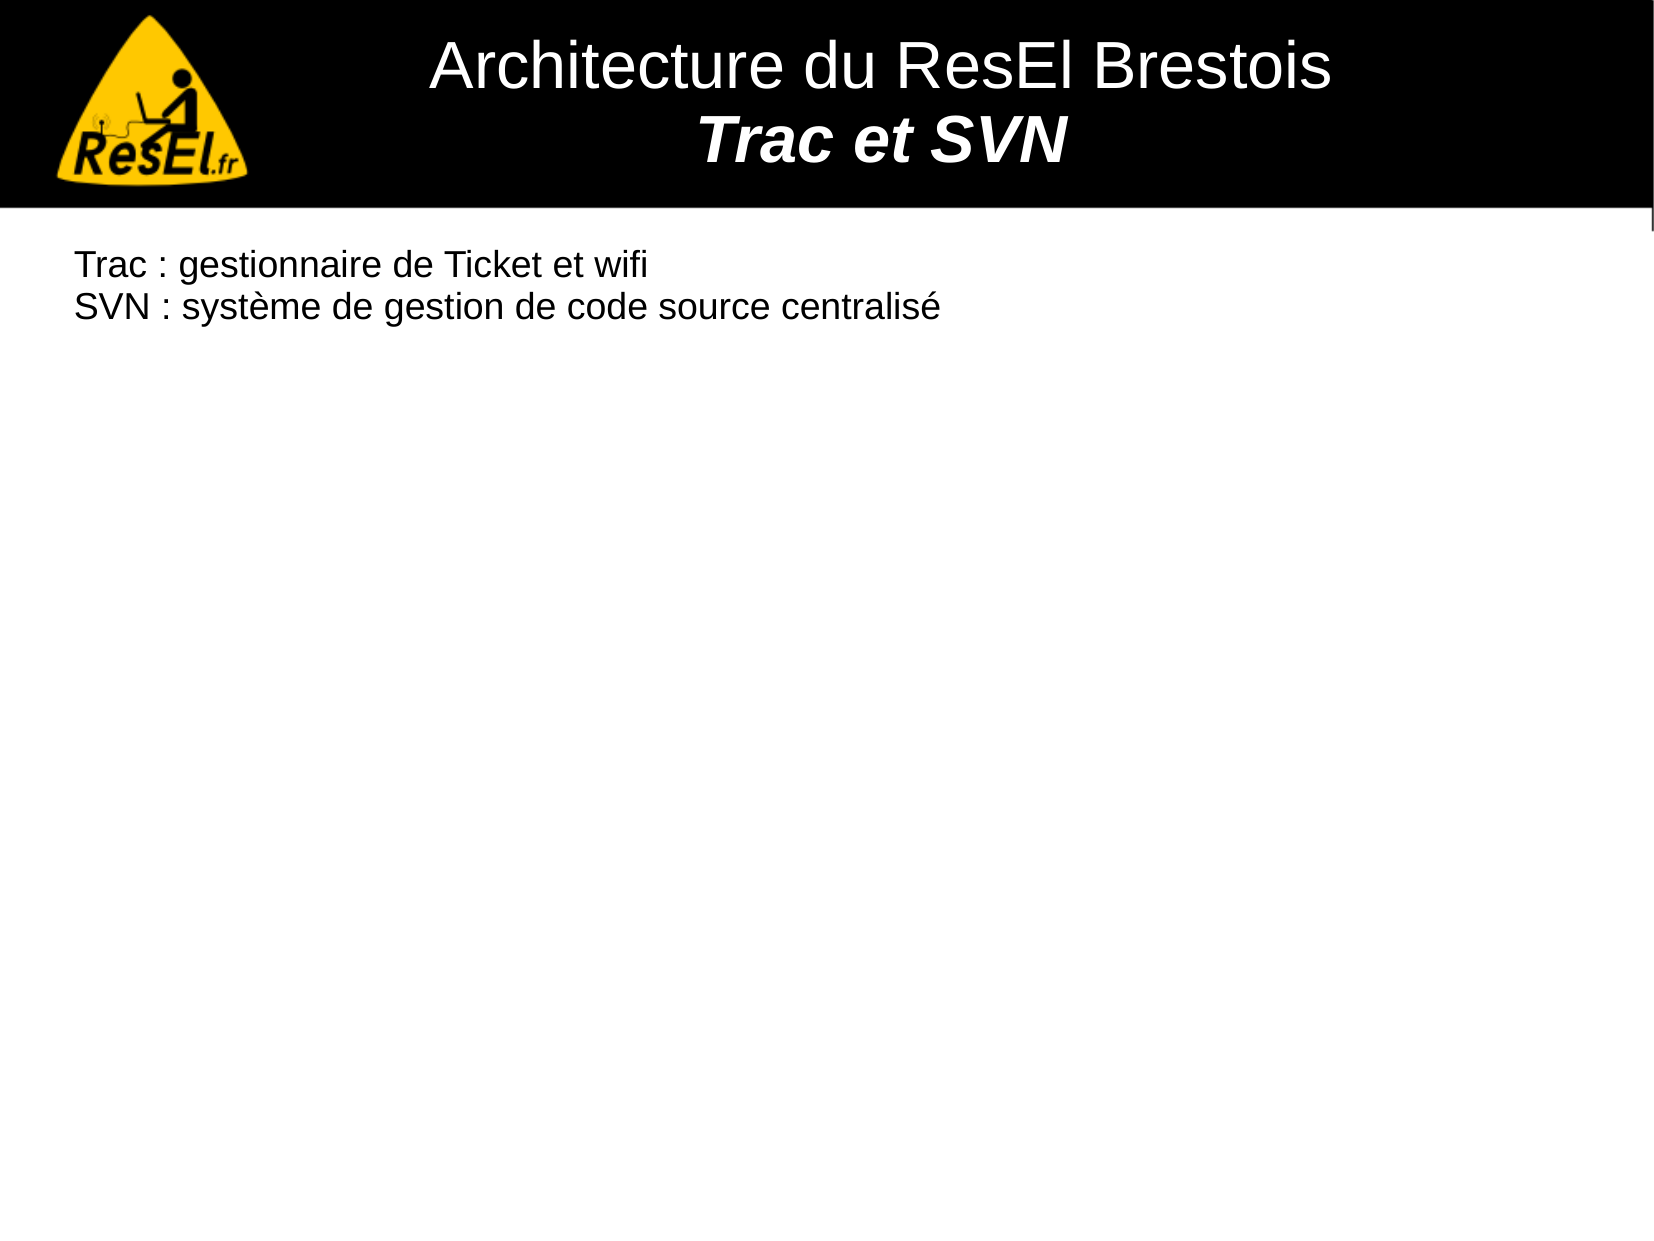

# Architecture du ResEl Brestois Trac et SVN
Trac : gestionnaire de Ticket et wifi
SVN : système de gestion de code source centralisé